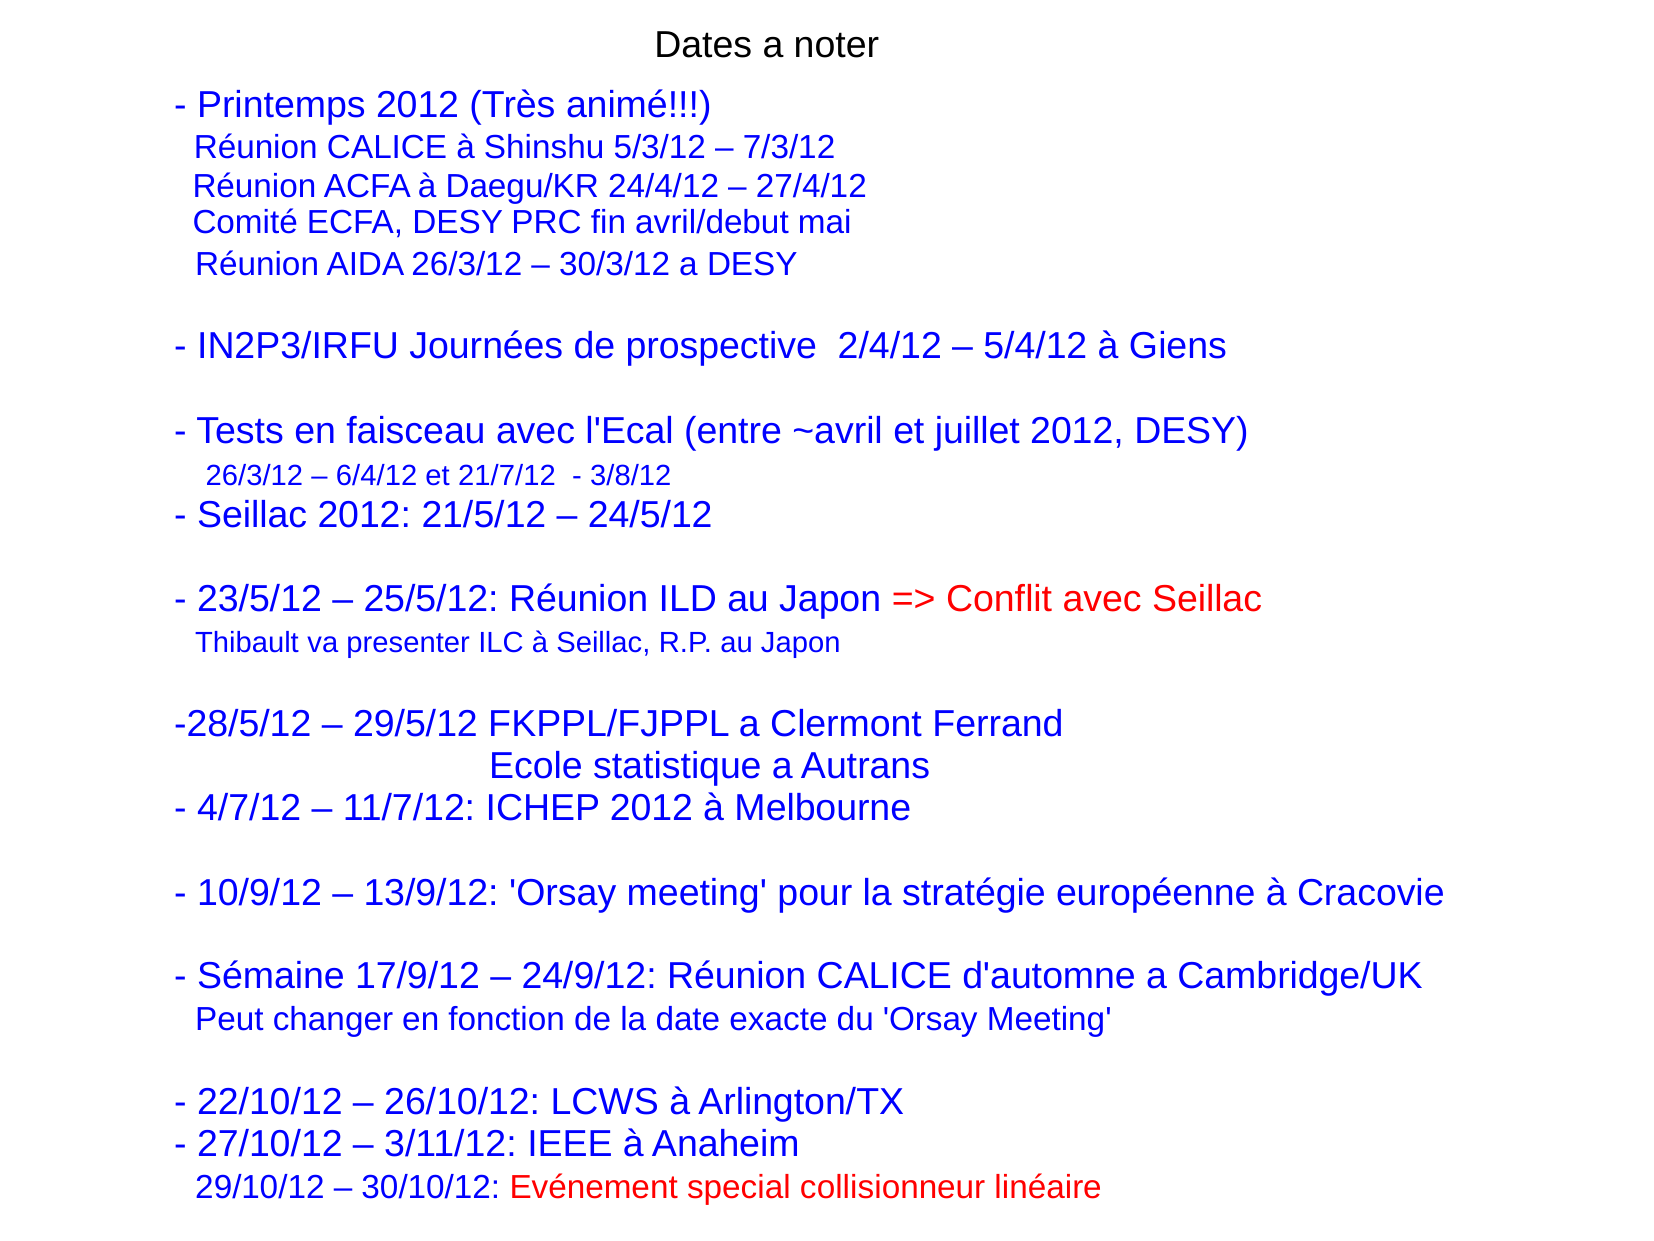

Dates a noter
- Printemps 2012 (Très animé!!!)
 Réunion CALICE à Shinshu 5/3/12 – 7/3/12
 Réunion ACFA à Daegu/KR 24/4/12 – 27/4/12
 Comité ECFA, DESY PRC fin avril/debut mai
 Réunion AIDA 26/3/12 – 30/3/12 a DESY
- IN2P3/IRFU Journées de prospective 2/4/12 – 5/4/12 à Giens
- Tests en faisceau avec l'Ecal (entre ~avril et juillet 2012, DESY)
 26/3/12 – 6/4/12 et 21/7/12 - 3/8/12
- Seillac 2012: 21/5/12 – 24/5/12
- 23/5/12 – 25/5/12: Réunion ILD au Japon => Conflit avec Seillac
 Thibault va presenter ILC à Seillac, R.P. au Japon
-28/5/12 – 29/5/12 FKPPL/FJPPL a Clermont Ferrand
 Ecole statistique a Autrans
- 4/7/12 – 11/7/12: ICHEP 2012 à Melbourne
- 10/9/12 – 13/9/12: 'Orsay meeting' pour la stratégie européenne à Cracovie
- Sémaine 17/9/12 – 24/9/12: Réunion CALICE d'automne a Cambridge/UK
 Peut changer en fonction de la date exacte du 'Orsay Meeting'
- 22/10/12 – 26/10/12: LCWS à Arlington/TX
- 27/10/12 – 3/11/12: IEEE à Anaheim
 29/10/12 – 30/10/12: Evénement special collisionneur linéaire